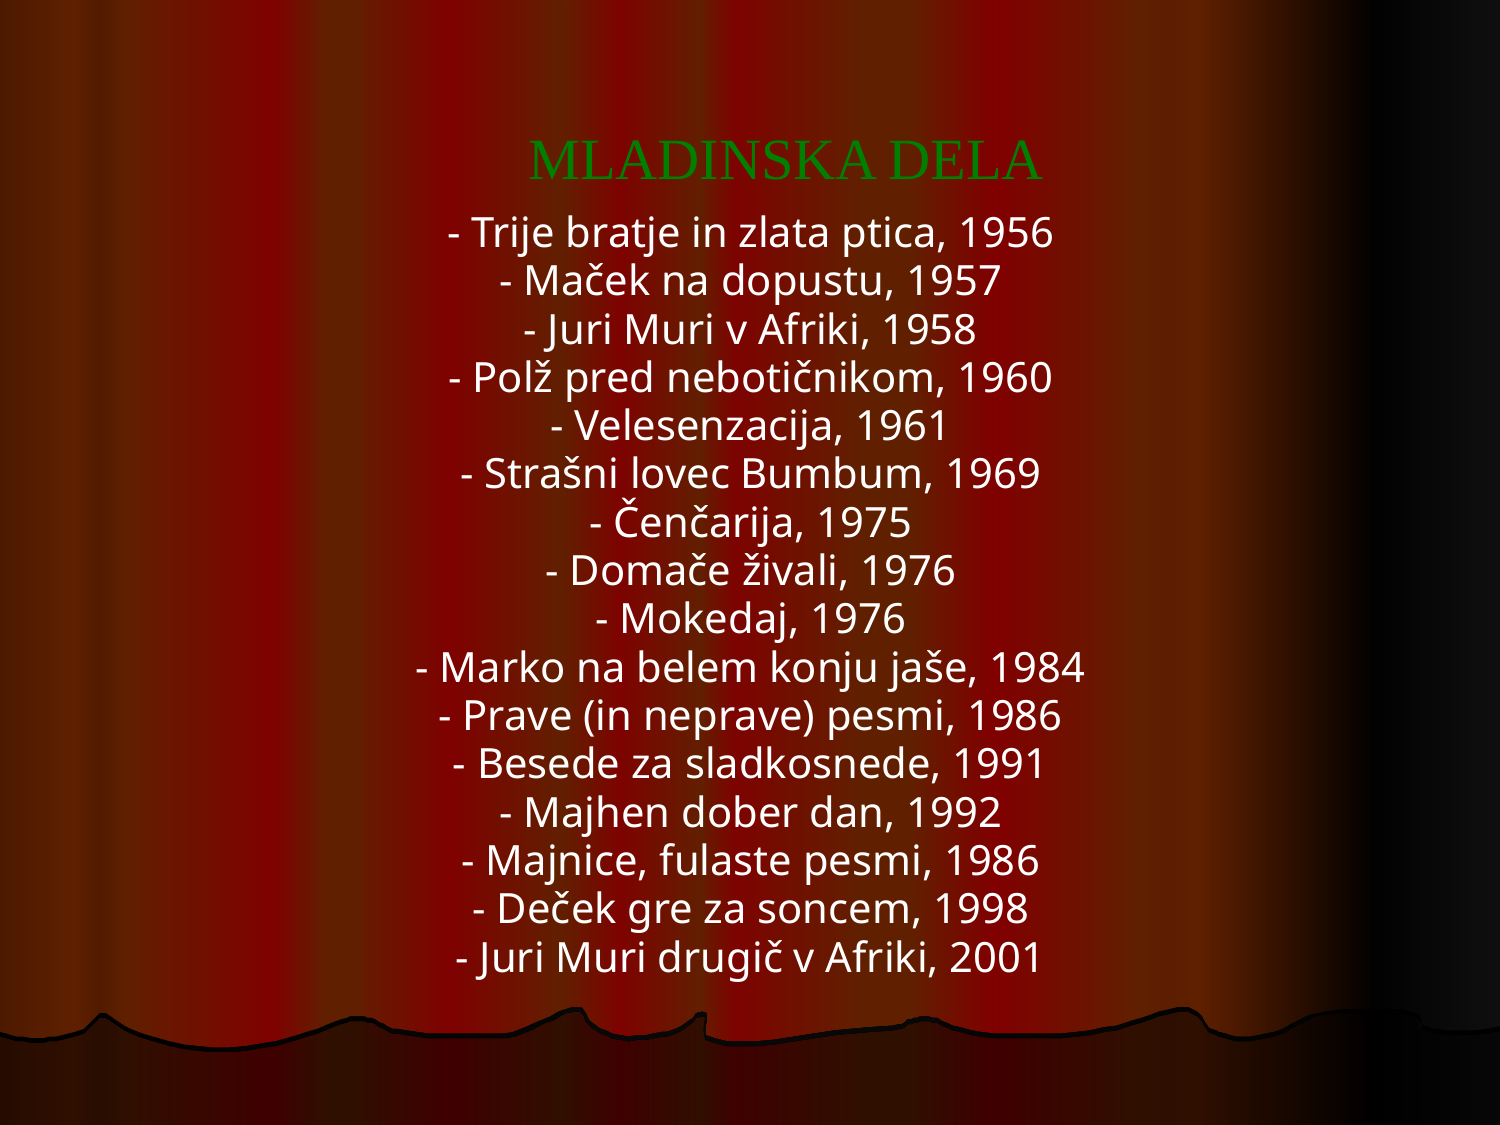

MLADINSKA DELA
# - Trije bratje in zlata ptica, 1956
- Maček na dopustu, 1957
- Juri Muri v Afriki, 1958
- Polž pred nebotičnikom, 1960
- Velesenzacija, 1961
- Strašni lovec Bumbum, 1969
- Čenčarija, 1975
- Domače živali, 1976
- Mokedaj, 1976
- Marko na belem konju jaše, 1984
- Prave (in neprave) pesmi, 1986
- Besede za sladkosnede, 1991
- Majhen dober dan, 1992
- Majnice, fulaste pesmi, 1986
- Deček gre za soncem, 1998
- Juri Muri drugič v Afriki, 2001